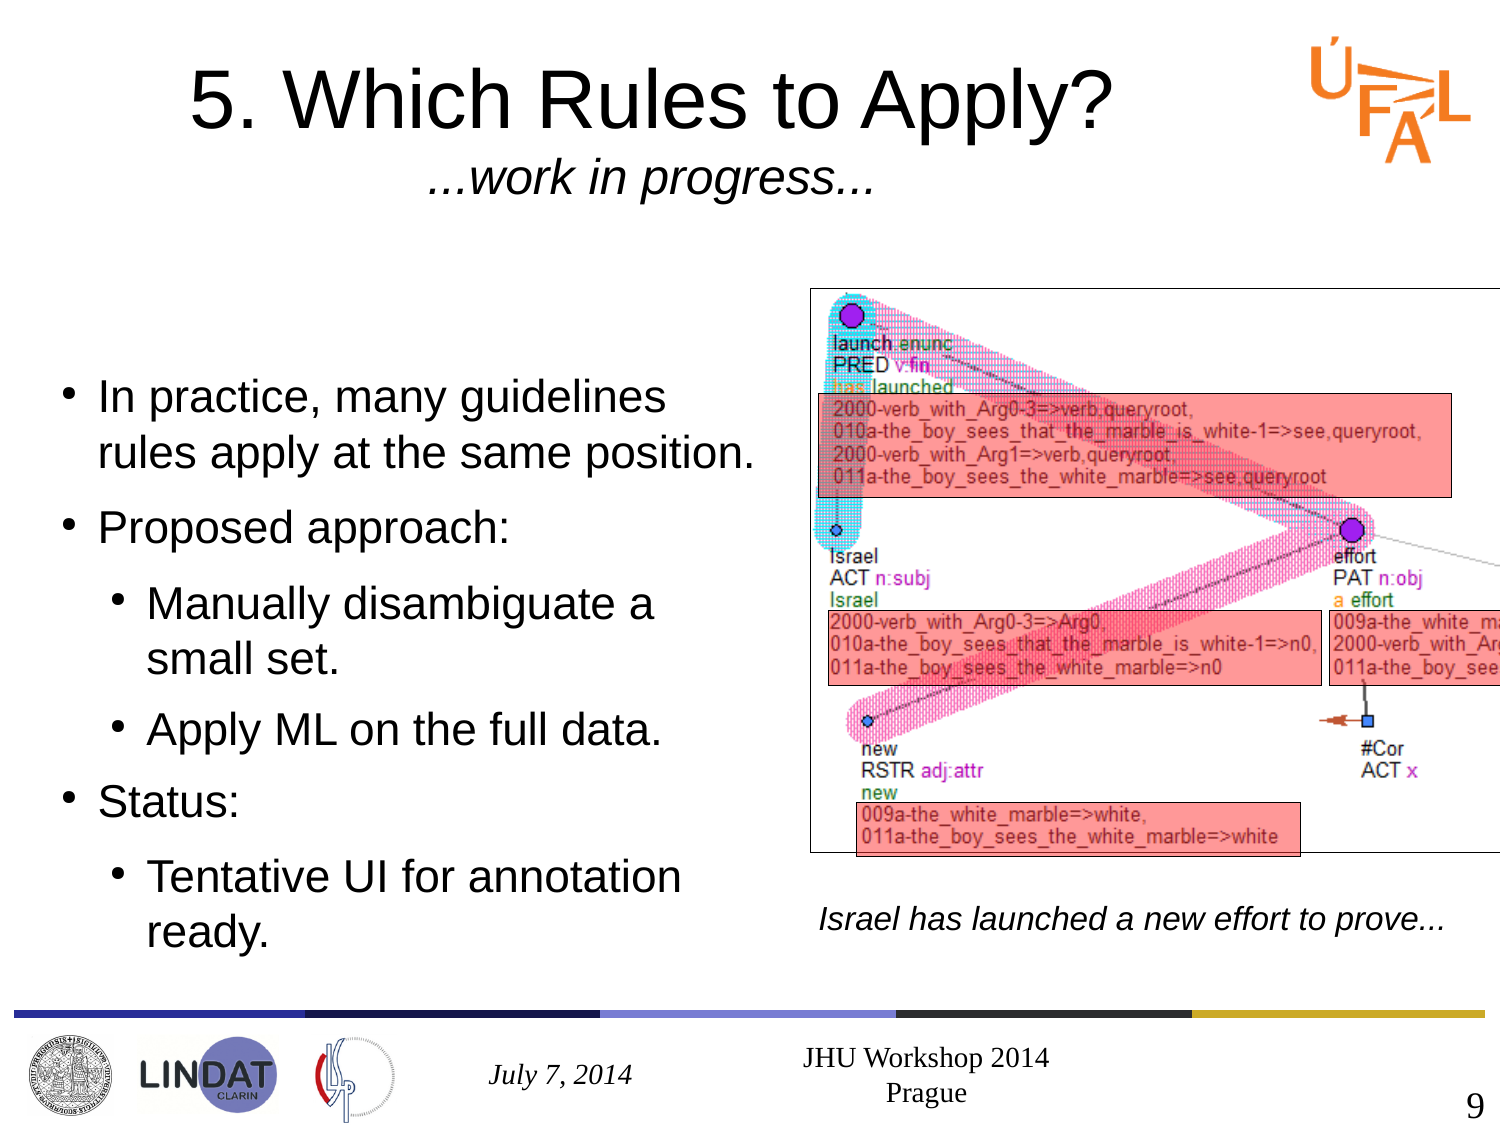

# 5. Which Rules to Apply? ...work in progress...
In practice, many guidelines rules apply at the same position.
Proposed approach:
Manually disambiguate a small set.
Apply ML on the full data.
Status:
Tentative UI for annotation ready.
Israel has launched a new effort to prove...
JHU Workshop 2014 Prague
July 7, 2014